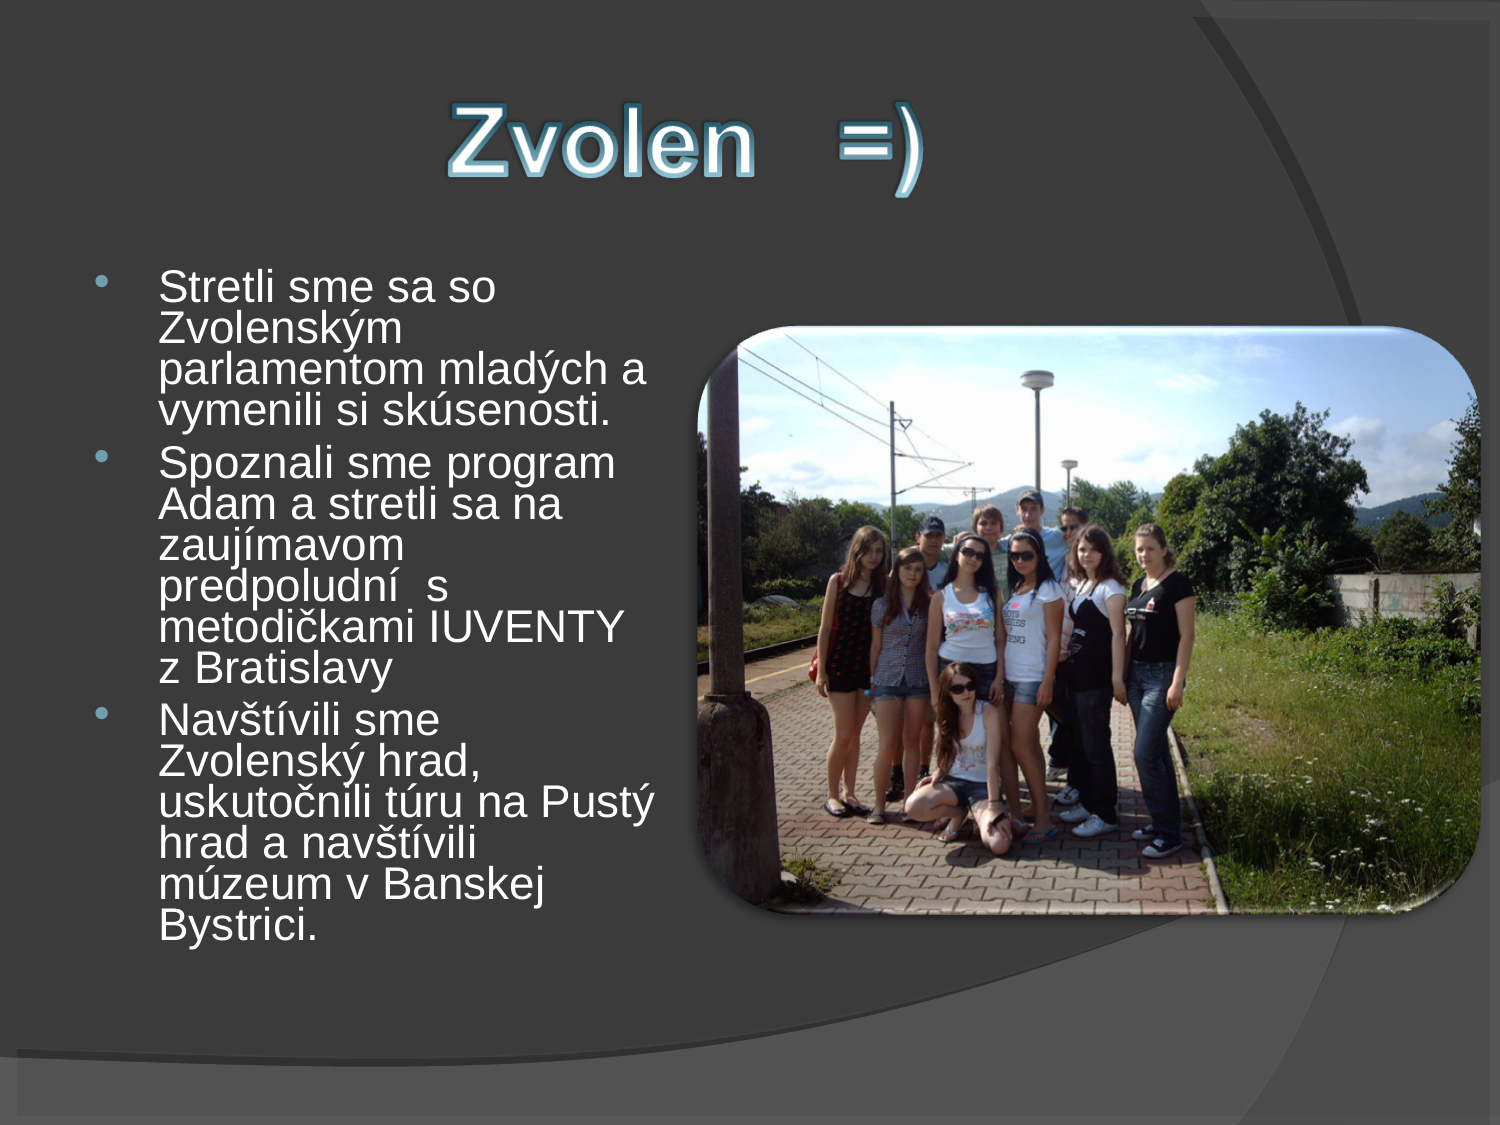

# Stretli sme sa so Zvolenským parlamentom mladých a vymenili si skúsenosti.
Spoznali sme program Adam a stretli sa na zaujímavom predpoludní s metodičkami IUVENTY z Bratislavy
Navštívili sme Zvolenský hrad, uskutočnili túru na Pustý hrad a navštívili múzeum v Banskej Bystrici.